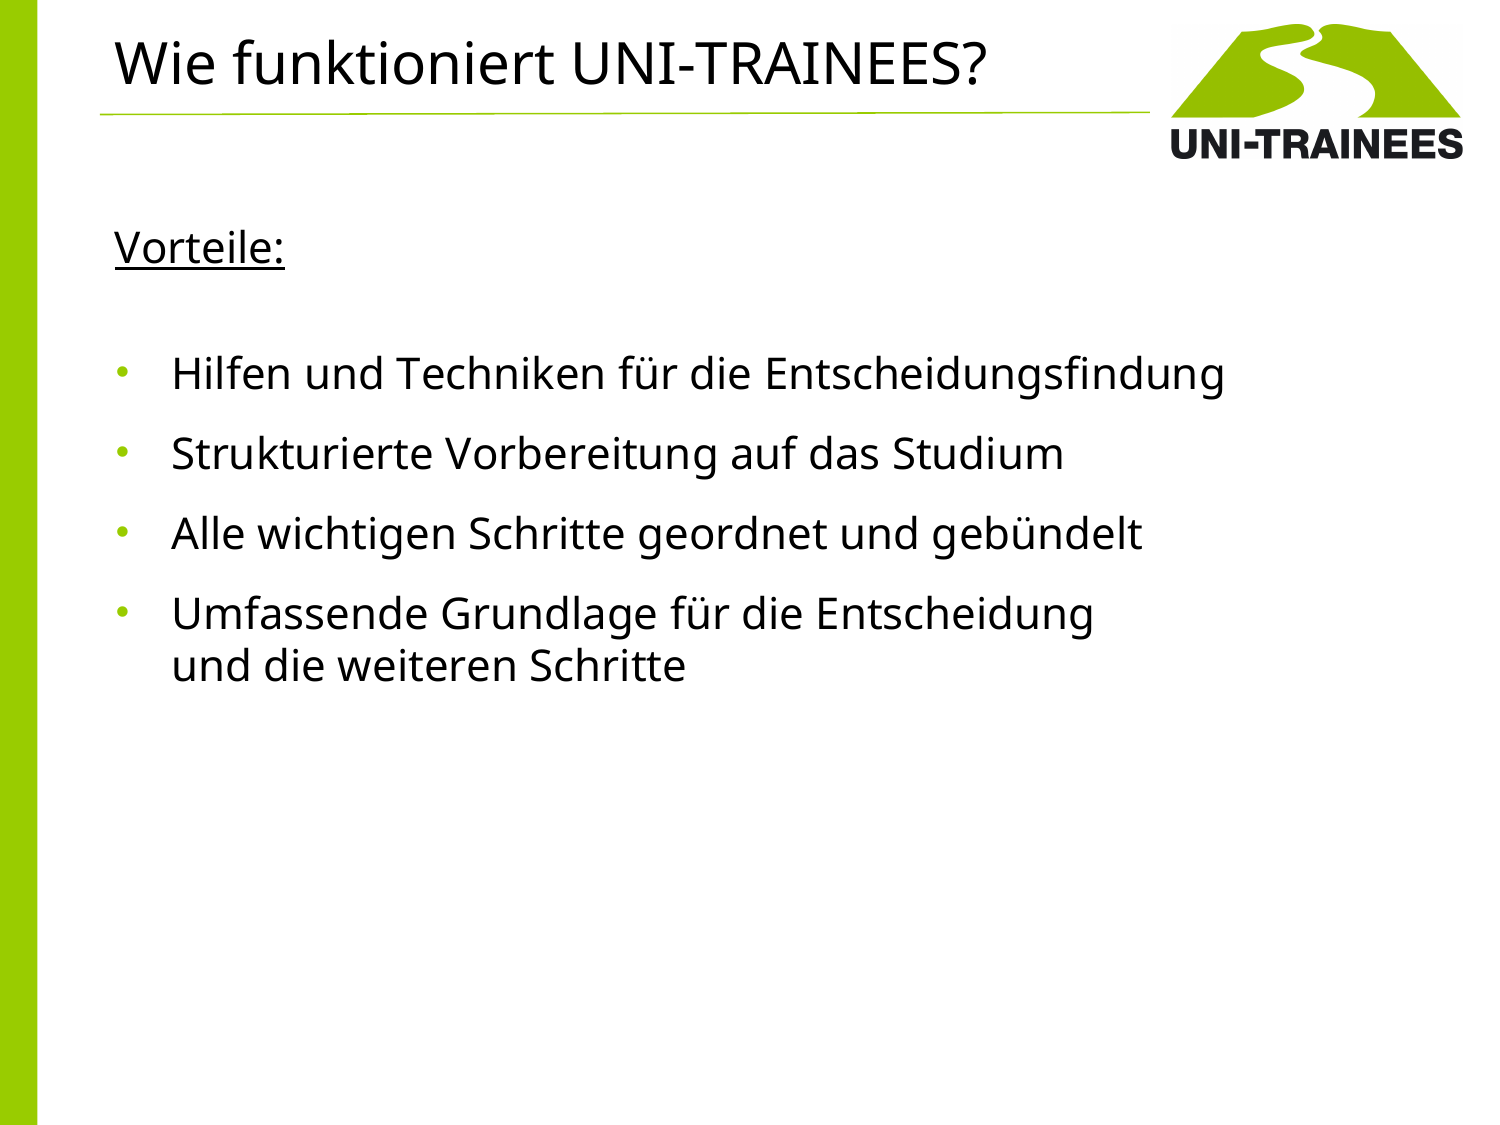

Wie funktioniert UNI-TRAINEES?
# Vorteile:
Hilfen und Techniken für die Entscheidungsfindung
Strukturierte Vorbereitung auf das Studium
Alle wichtigen Schritte geordnet und gebündelt
Umfassende Grundlage für die Entscheidung
und die weiteren Schritte